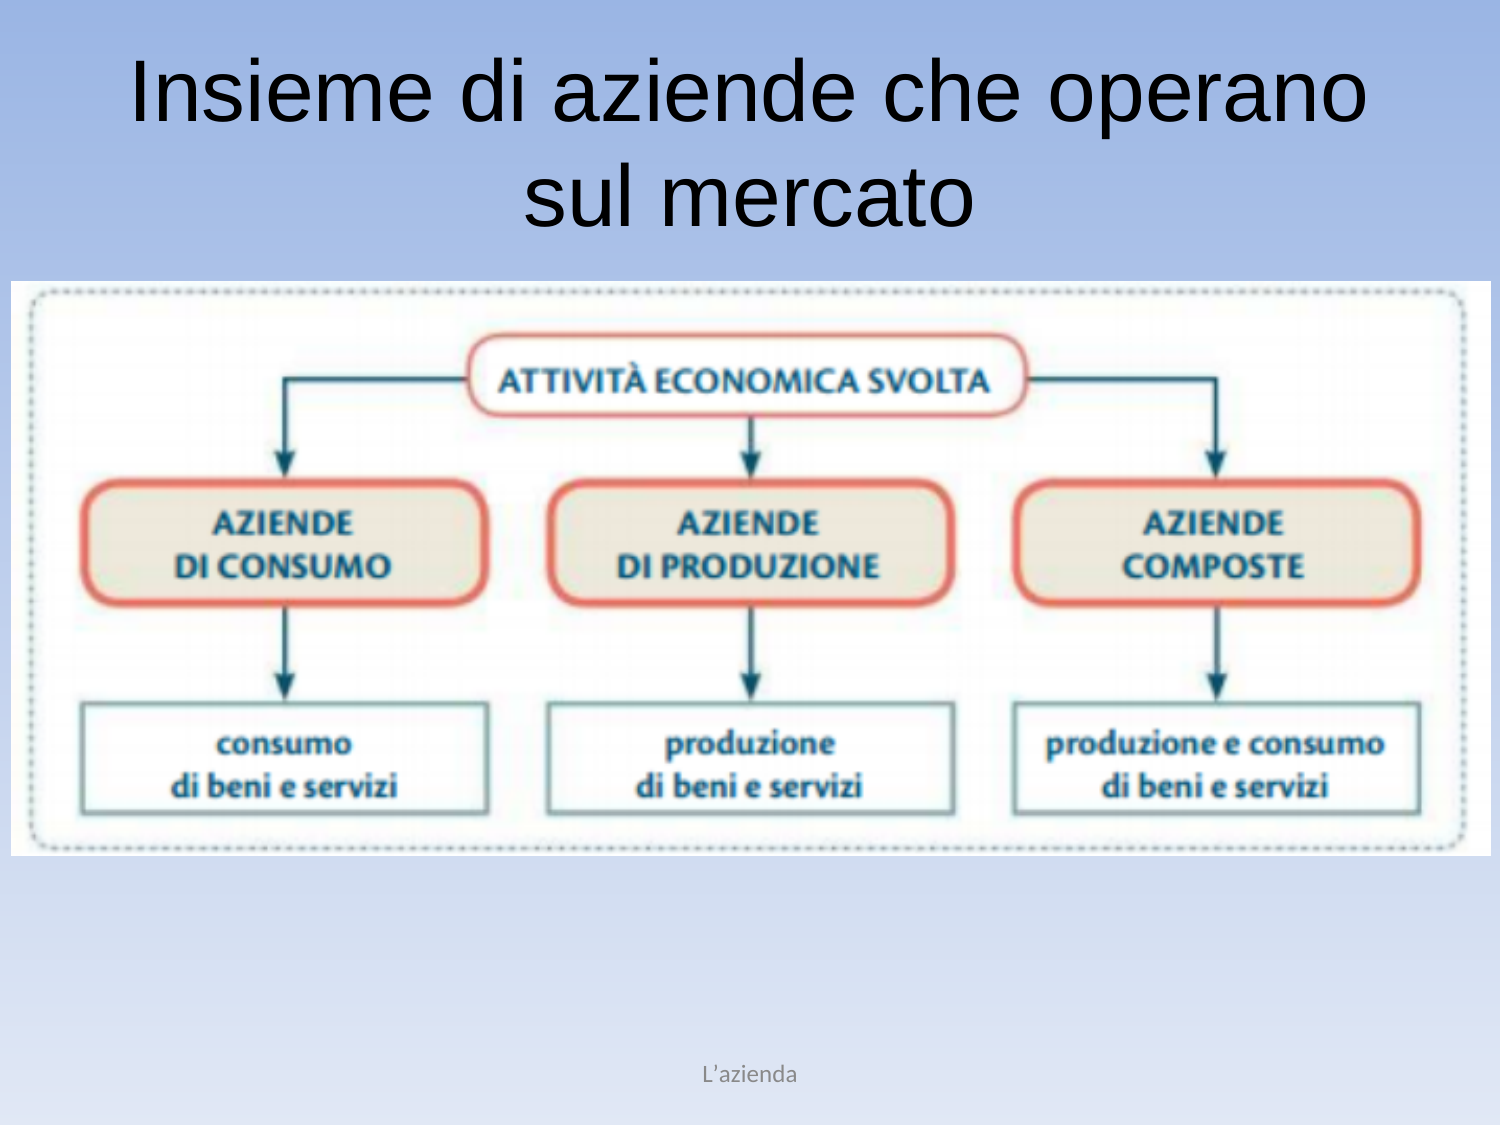

Insieme di aziende che operano sul mercato
L’azienda